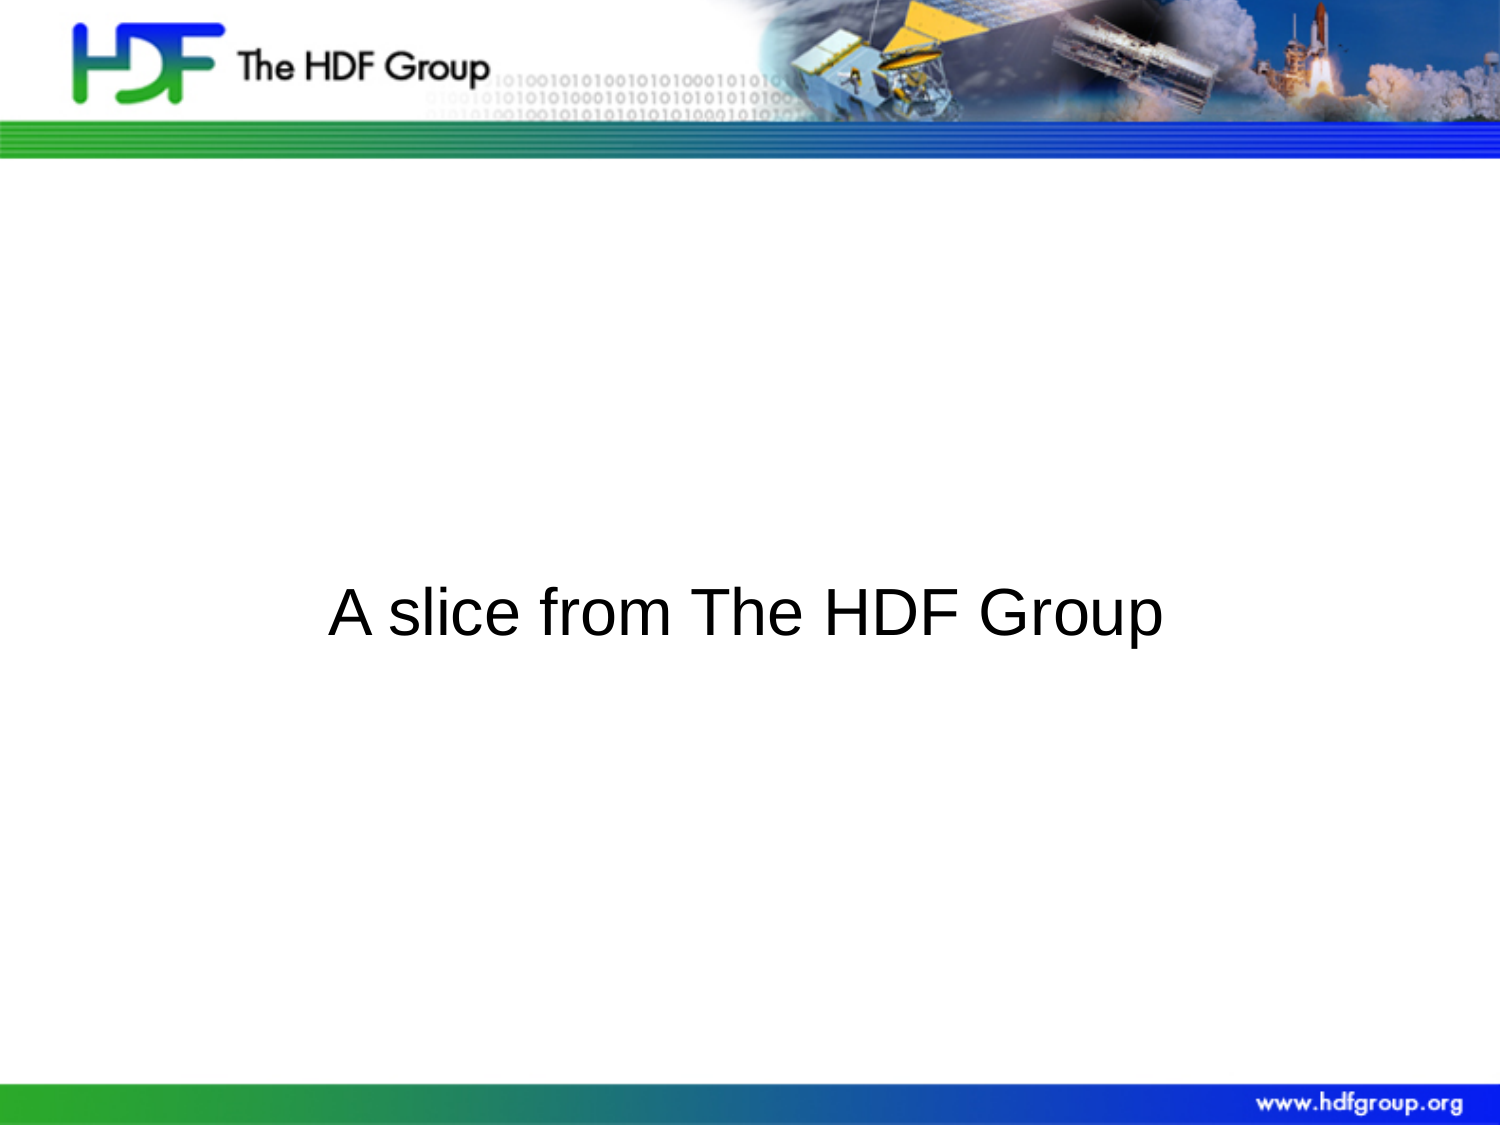

# A slice from The HDF Group